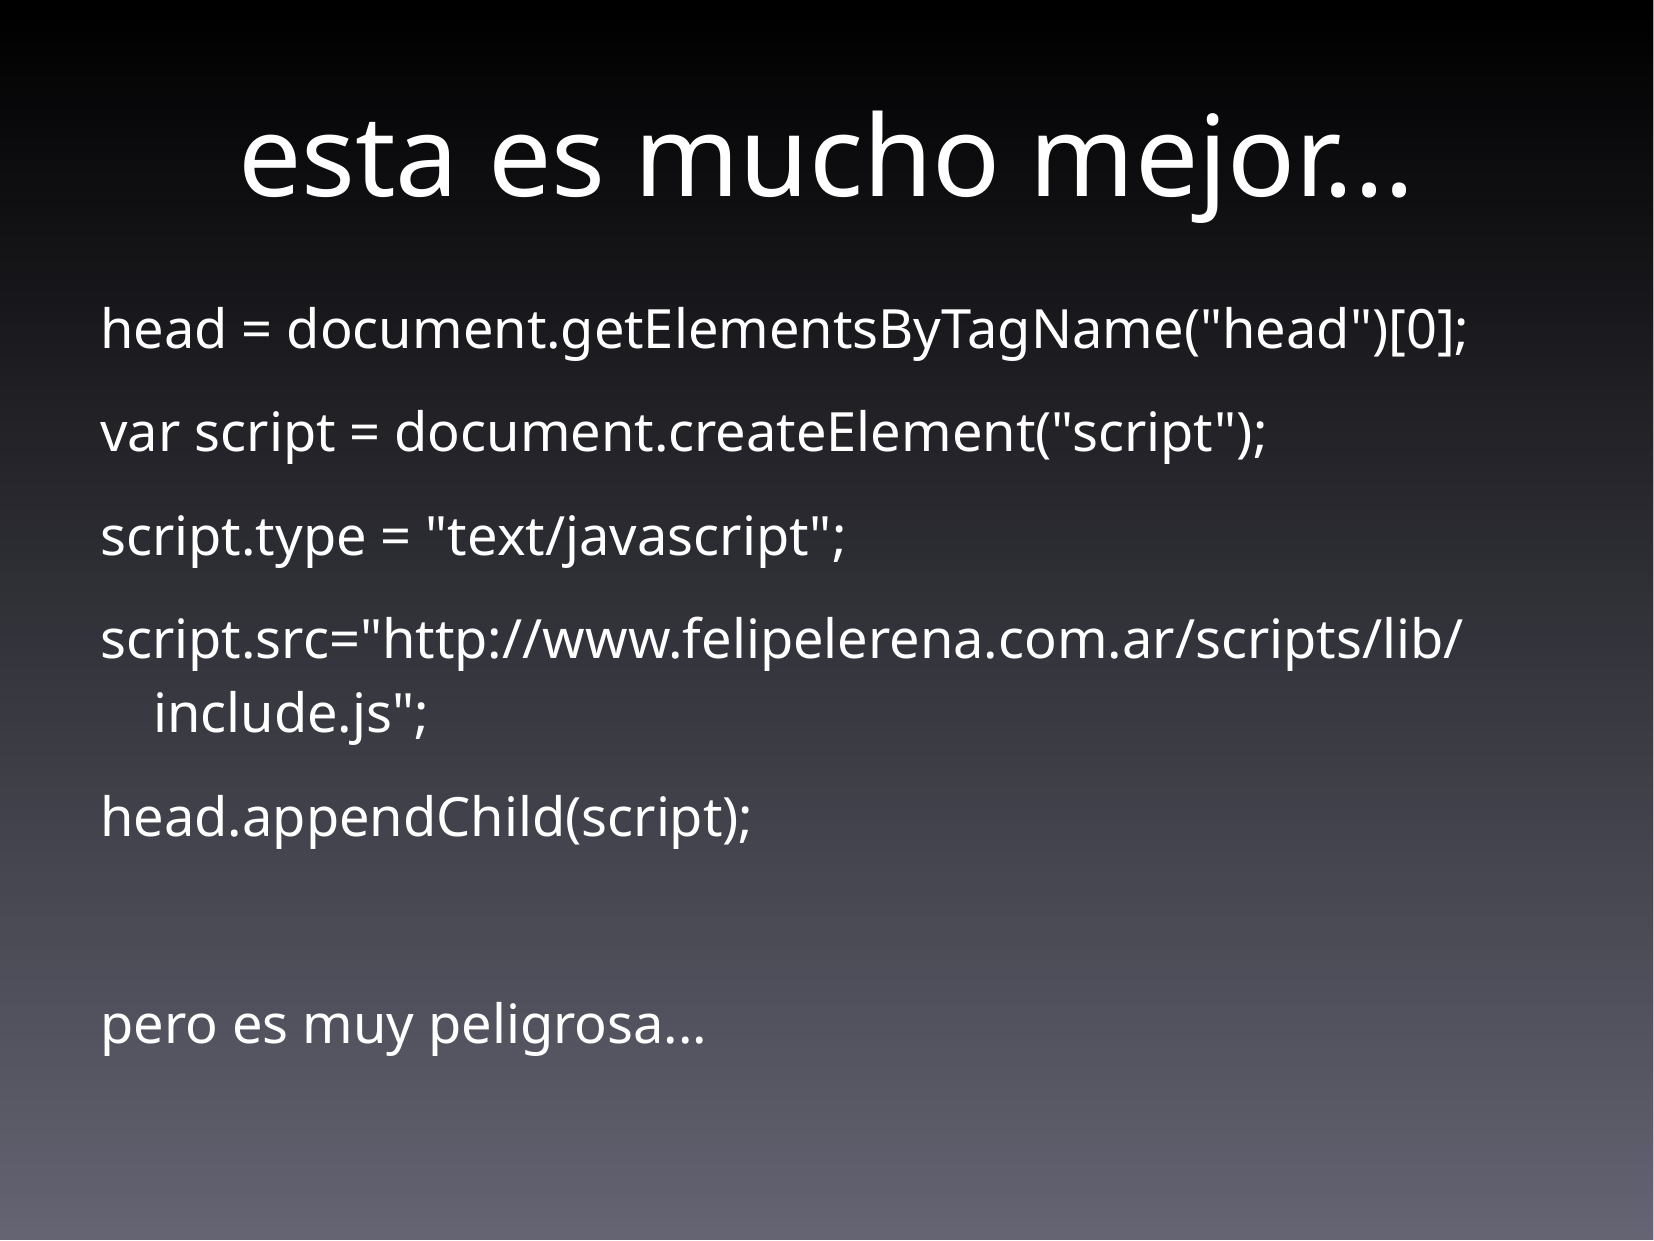

# esta es mucho mejor...
head = document.getElementsByTagName("head")[0];
var script = document.createElement("script");
script.type = "text/javascript";
script.src="http://www.felipelerena.com.ar/scripts/lib/include.js";
head.appendChild(script);
pero es muy peligrosa...